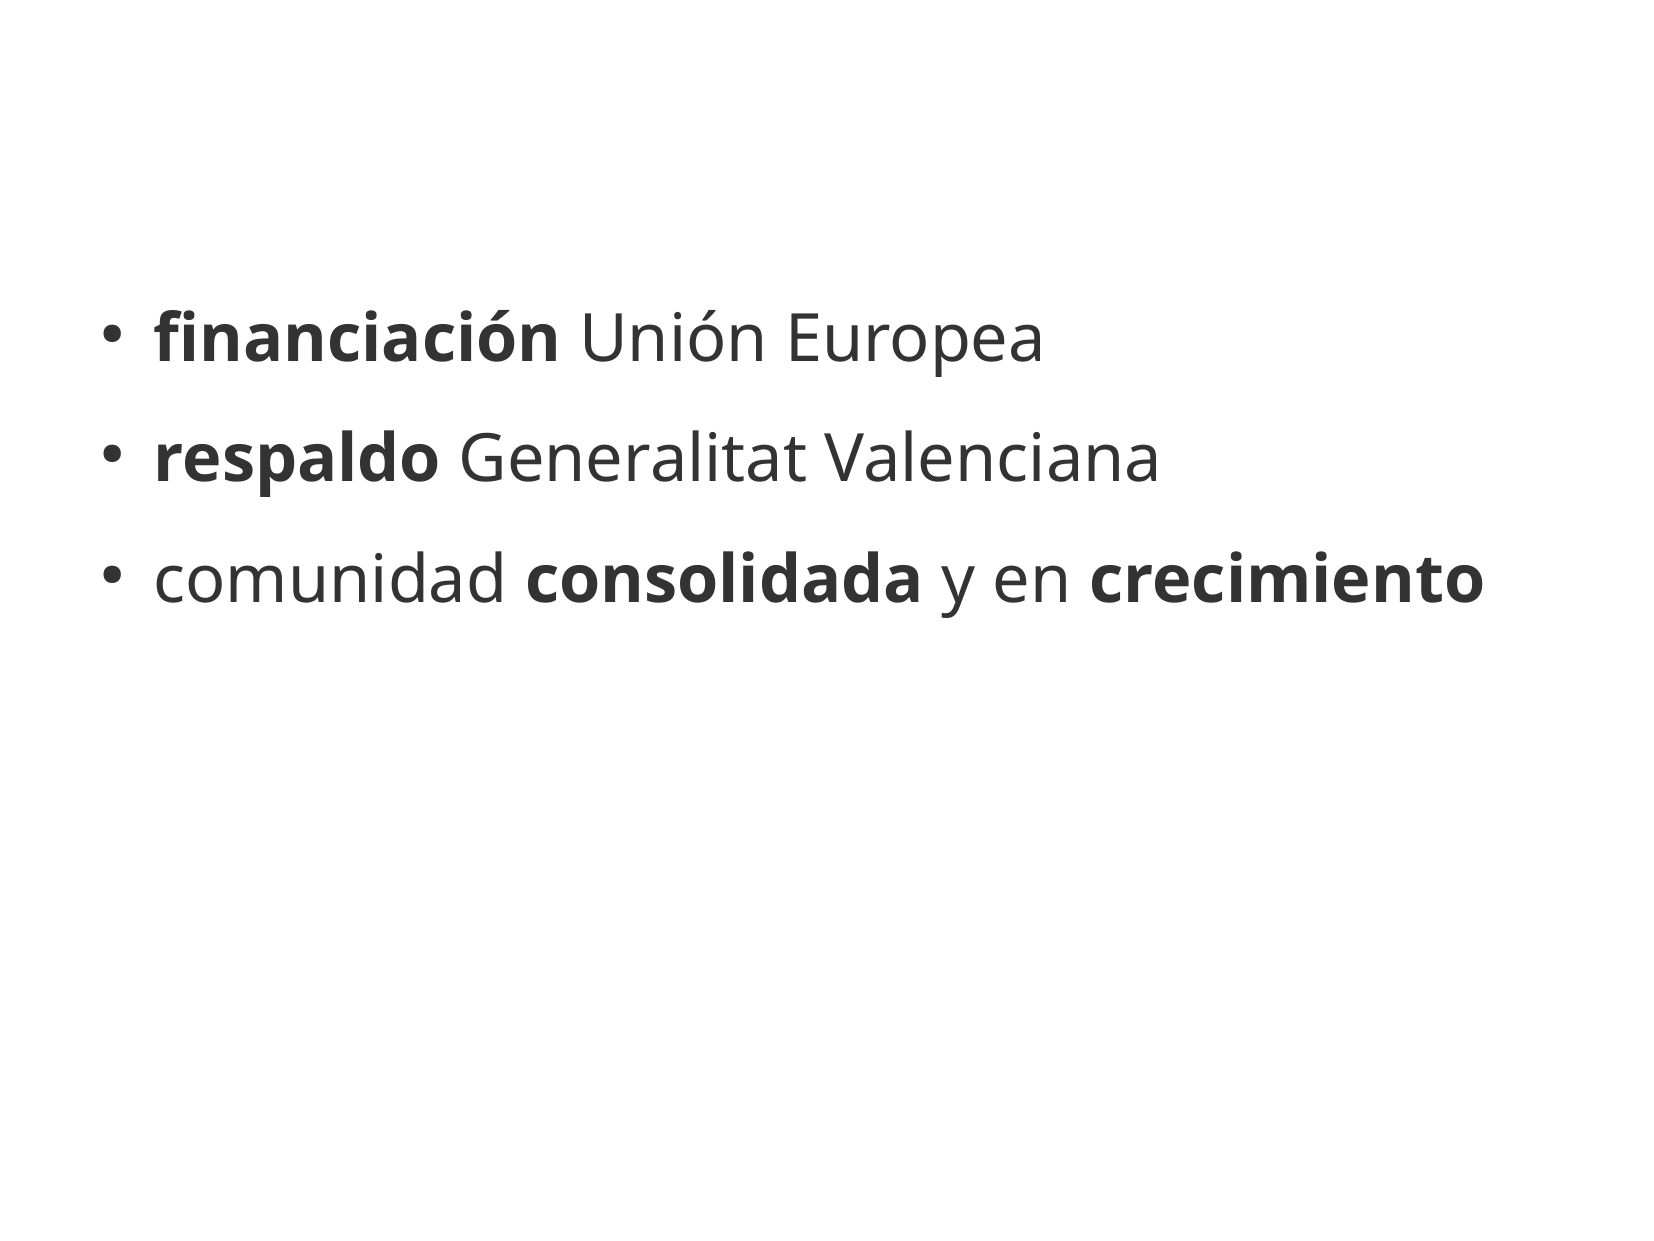

# financiación Unión Europea
respaldo Generalitat Valenciana
comunidad consolidada y en crecimiento